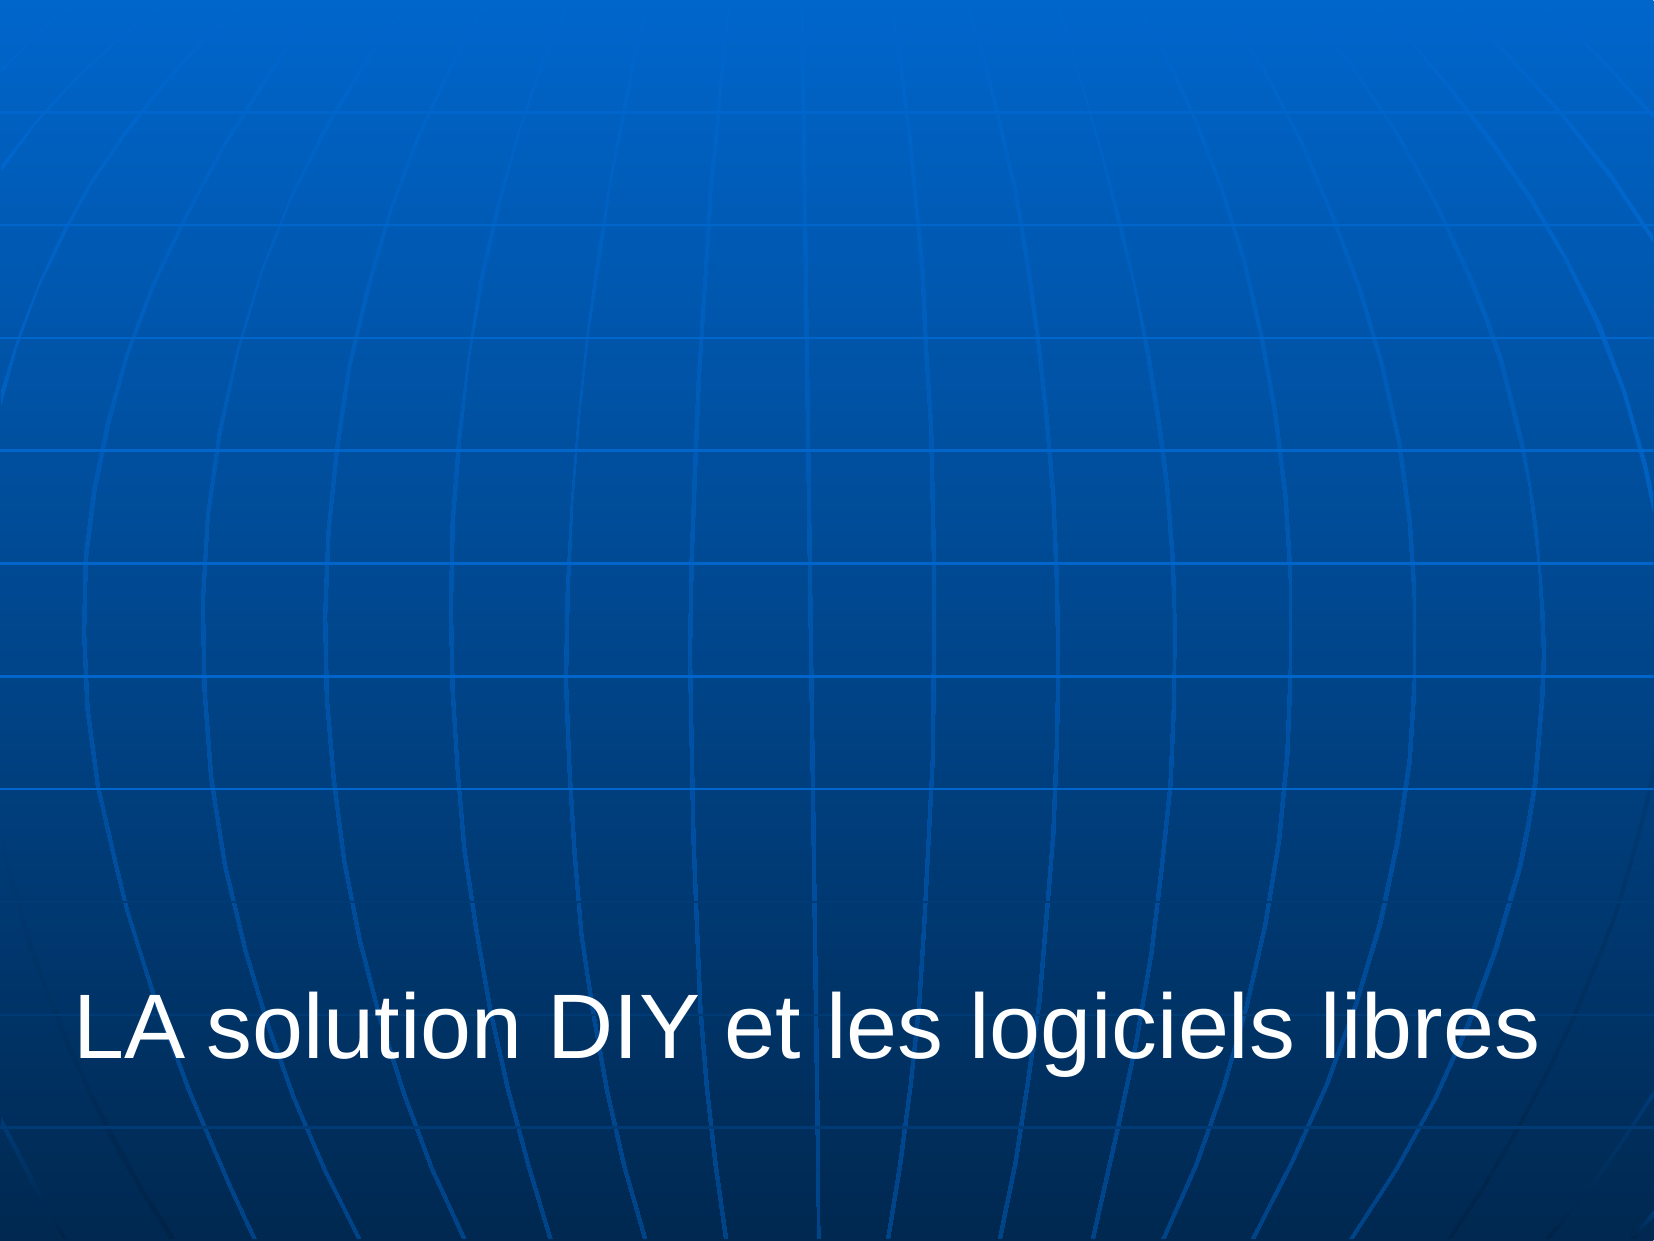

LA solution DIY et les logiciels libres